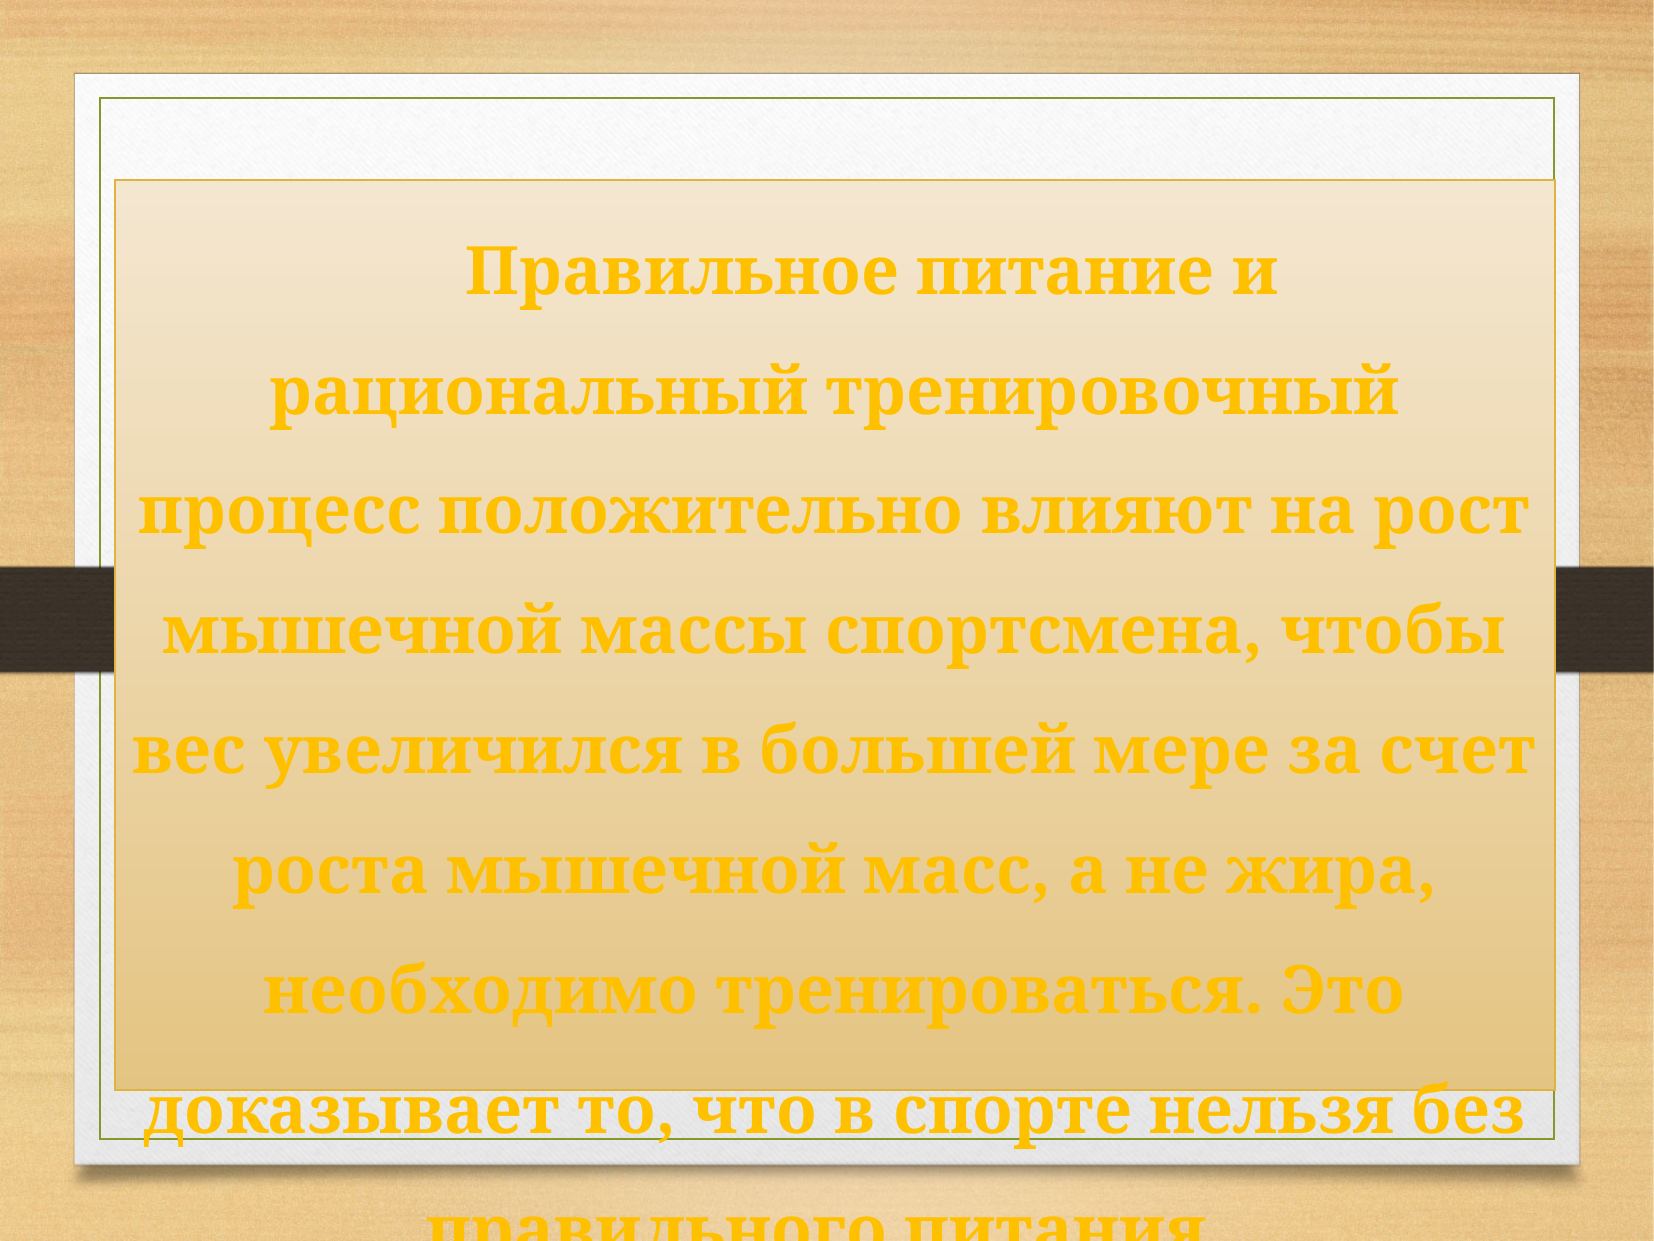

# Правильное питание и рациональный тренировочный процесс положительно влияют на рост мышечной массы спортсмена, чтобы вес увеличился в большей мере за счет роста мышечной масс, а не жира, необходимо тренироваться. Это доказывает то, что в спорте нельзя без правильного питания.